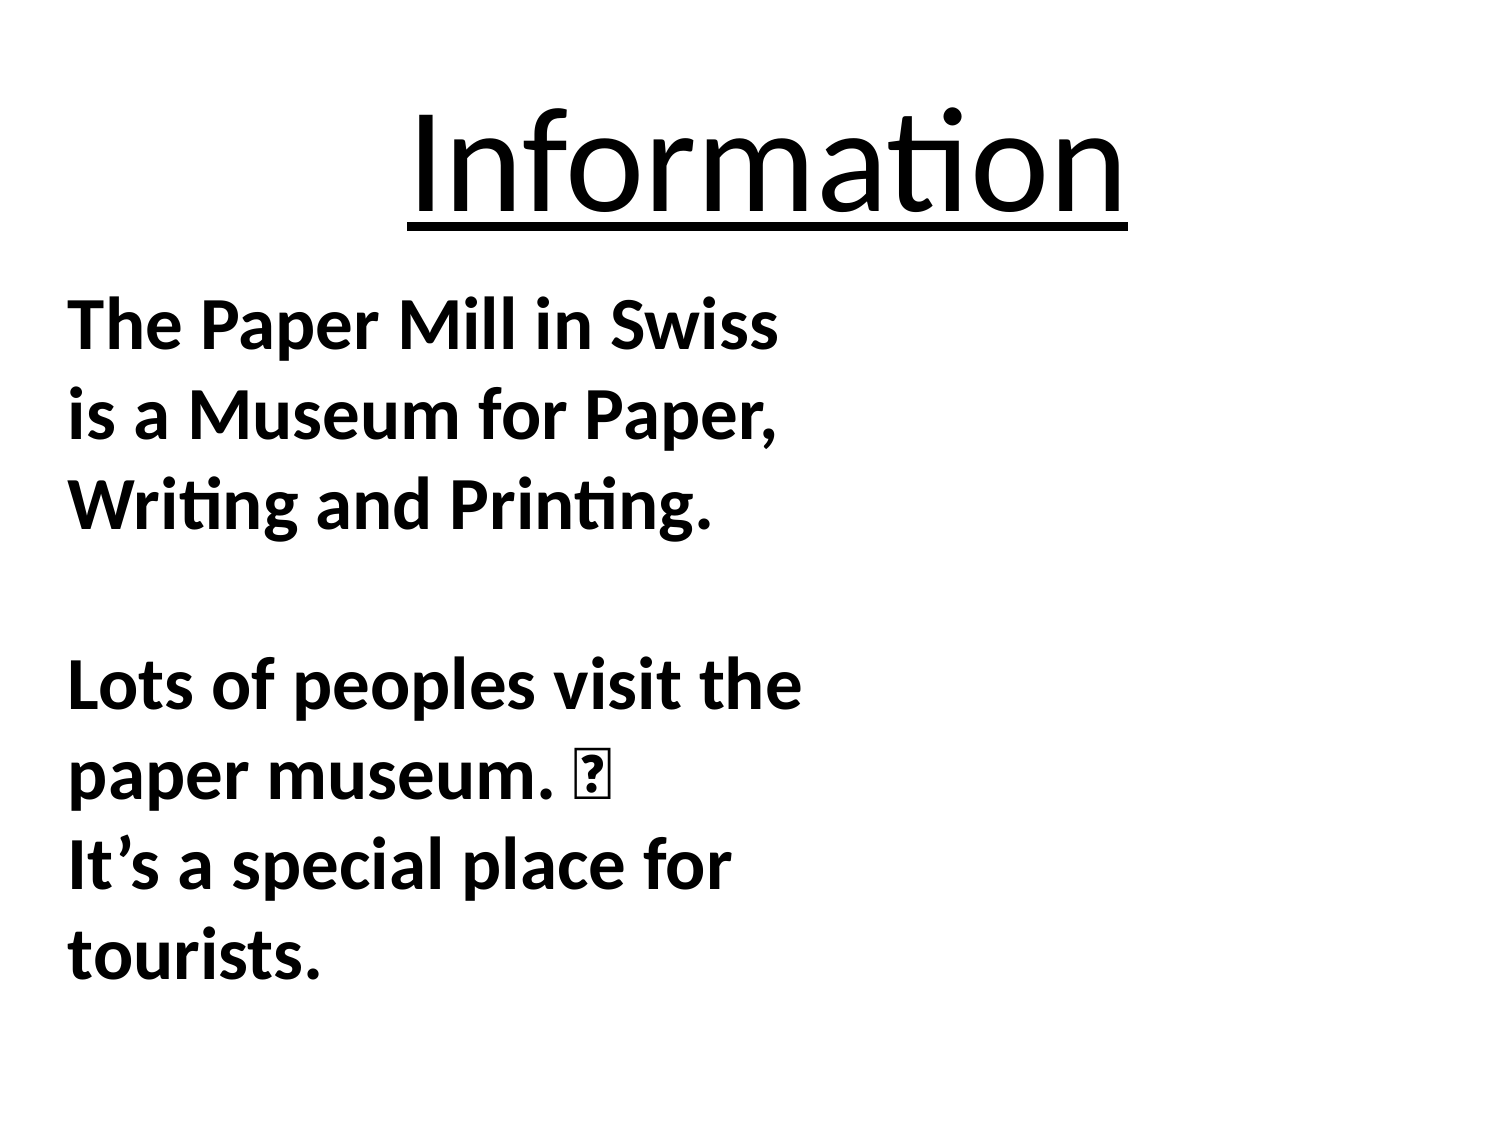

# Information
The Paper Mill in Swiss is a Museum for Paper, Writing and Printing.
Lots of peoples visit the paper museum. 
It’s a special place for tourists.